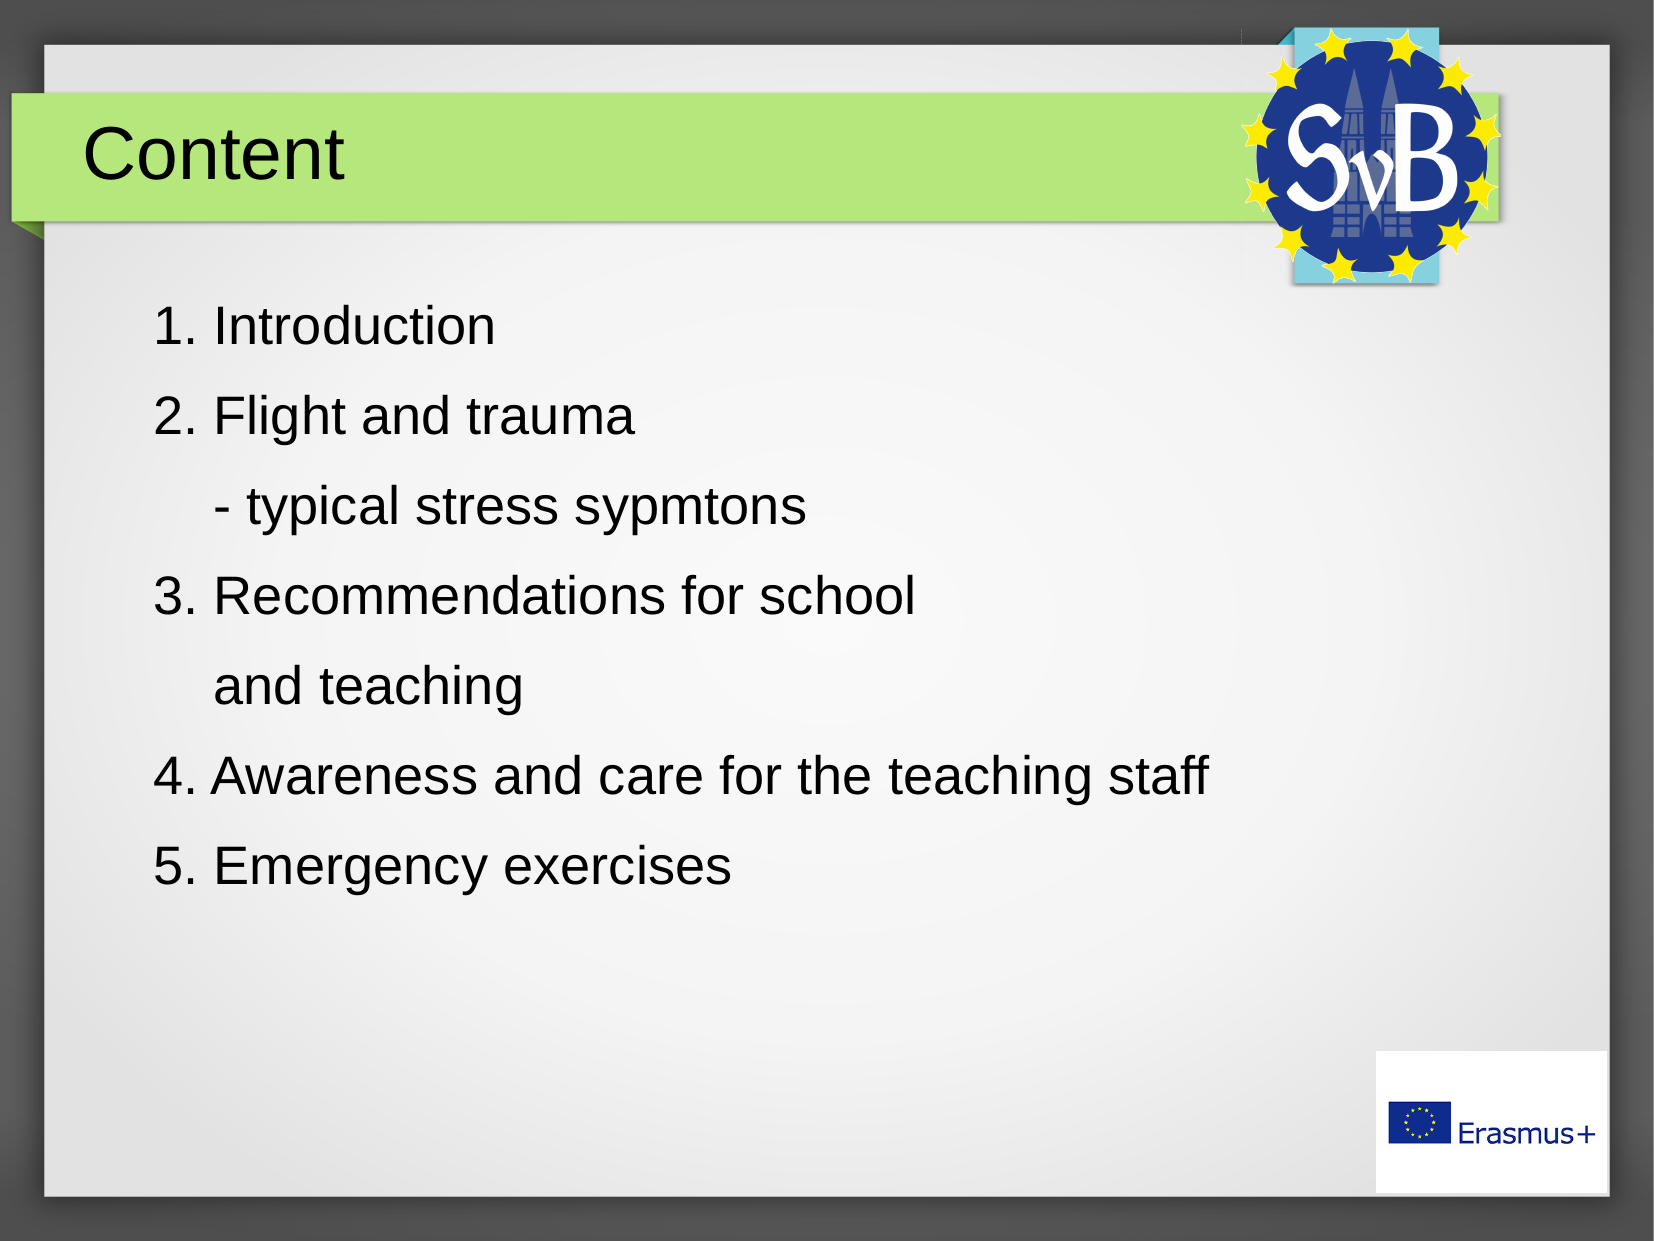

# Content
1. Introduction
2. Flight and trauma
 - typical stress sypmtons
3. Recommendations for school
 and teaching
4. Awareness and care for the teaching staff
5. Emergency exercises